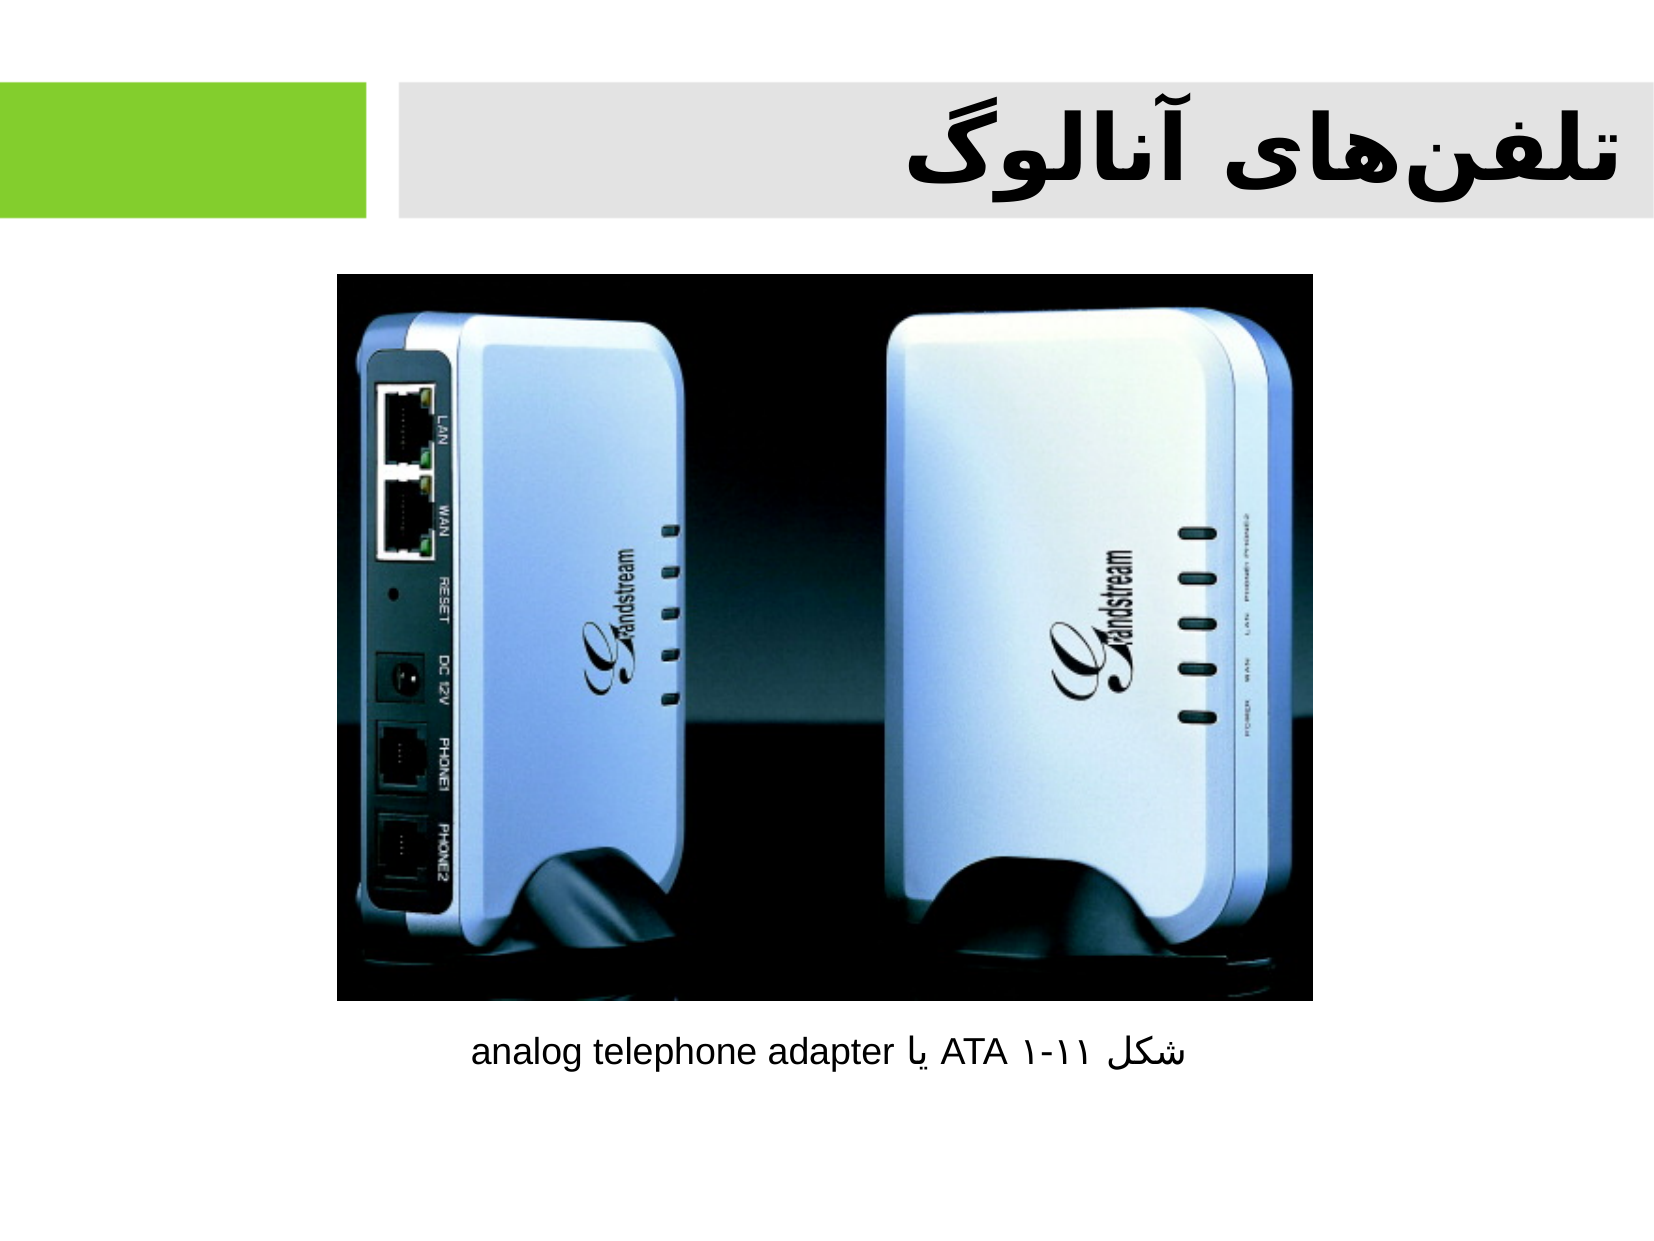

# تلفن‌های آنالوگ
شکل ۱۱-۱ ATA یا analog telephone adapter